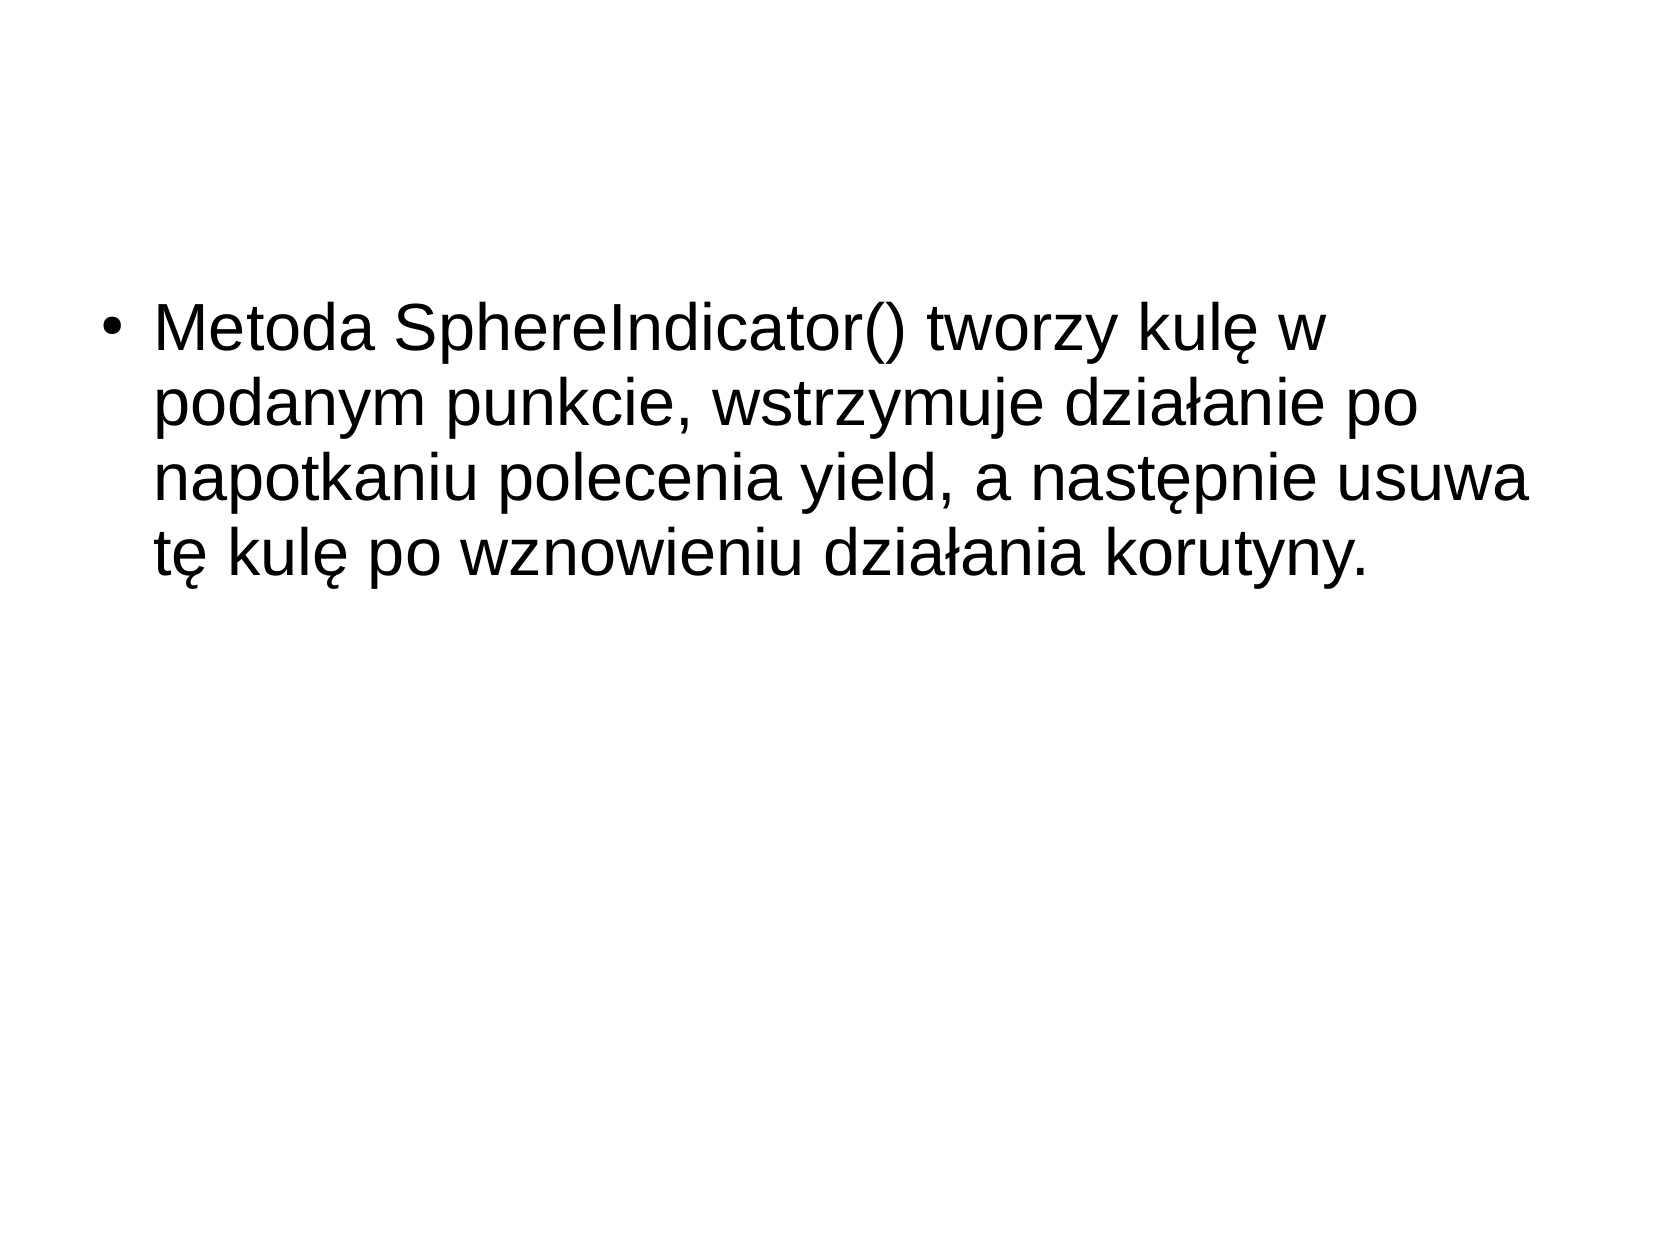

#
Metoda SphereIndicator() tworzy kulę w podanym punkcie, wstrzymuje działanie po napotkaniu polecenia yield, a następnie usuwa tę kulę po wznowieniu działania korutyny.